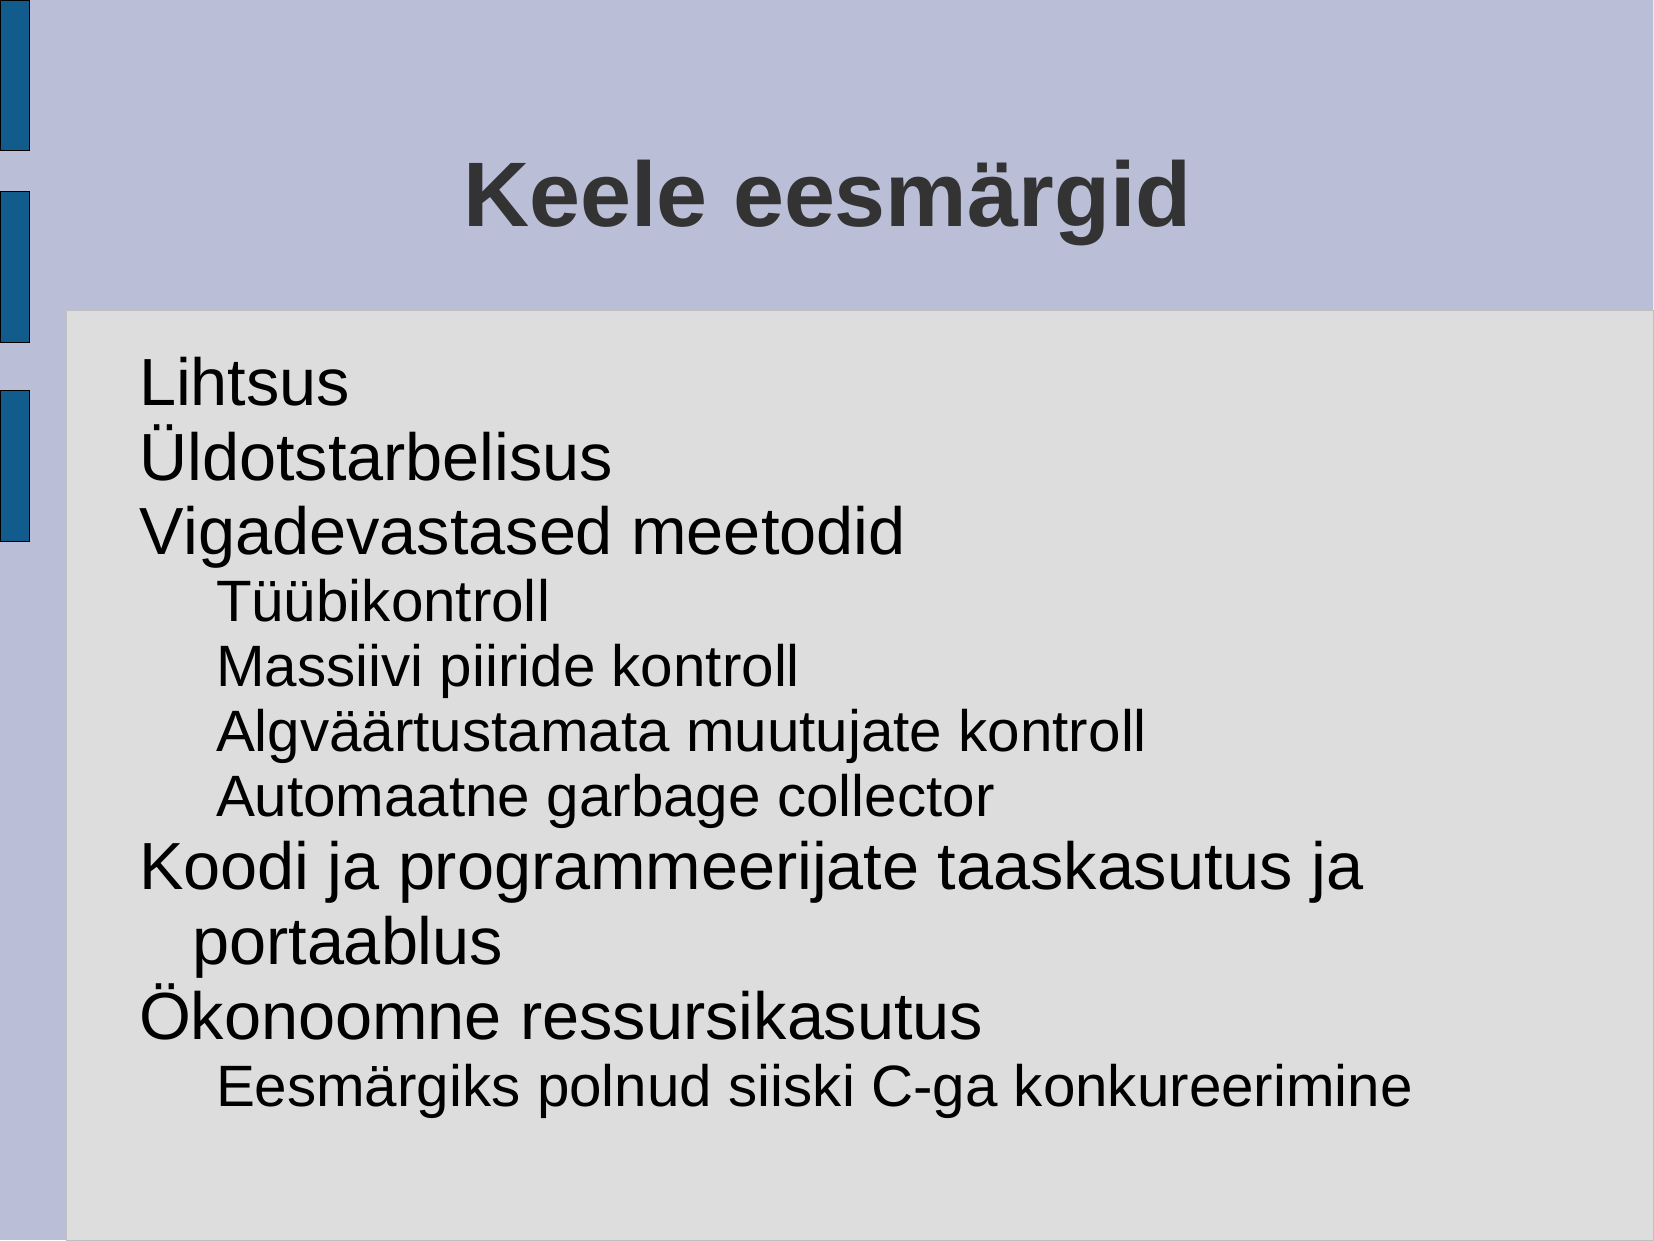

# Keele eesmärgid
Lihtsus
Üldotstarbelisus
Vigadevastased meetodid
Tüübikontroll
Massiivi piiride kontroll
Algväärtustamata muutujate kontroll
Automaatne garbage collector
Koodi ja programmeerijate taaskasutus ja portaablus
Ökonoomne ressursikasutus
Eesmärgiks polnud siiski C-ga konkureerimine